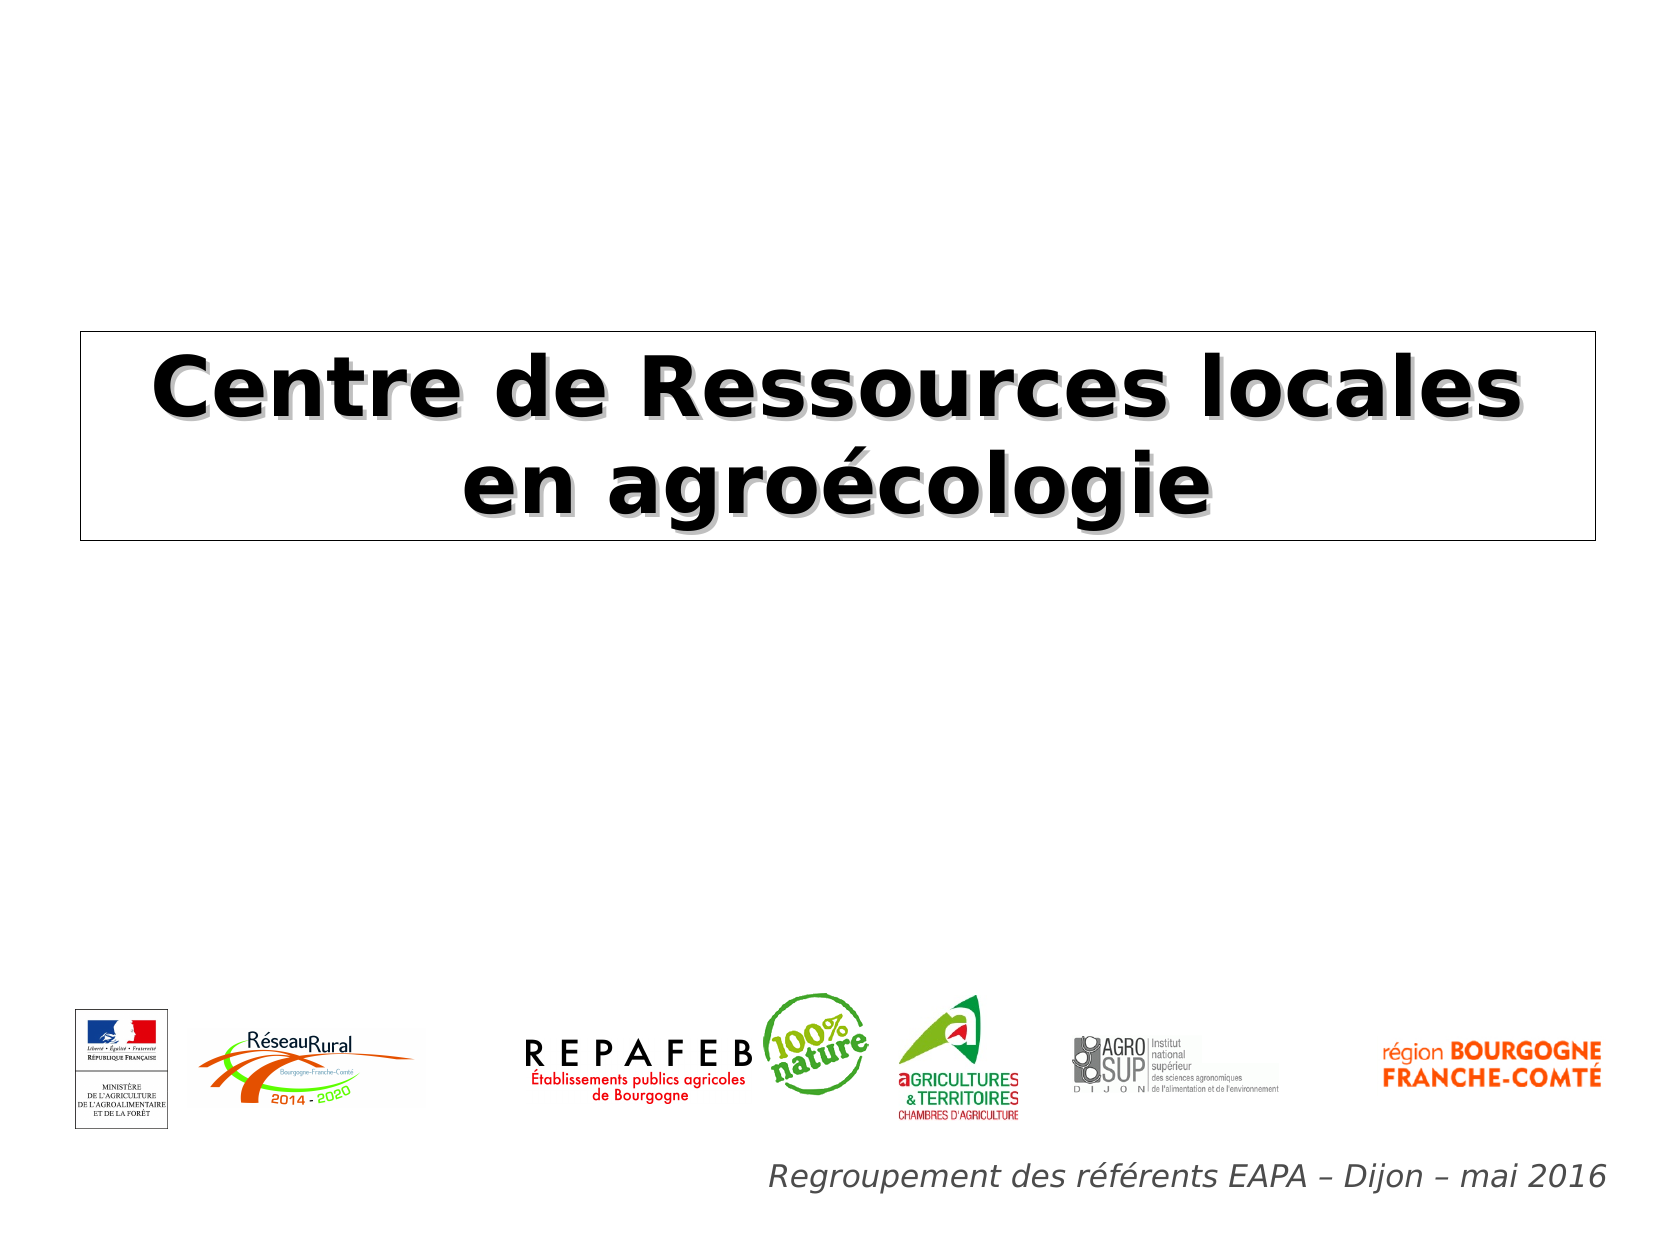

Centre de Ressources locales en agroécologie
Regroupement des référents EAPA – Dijon – mai 2016